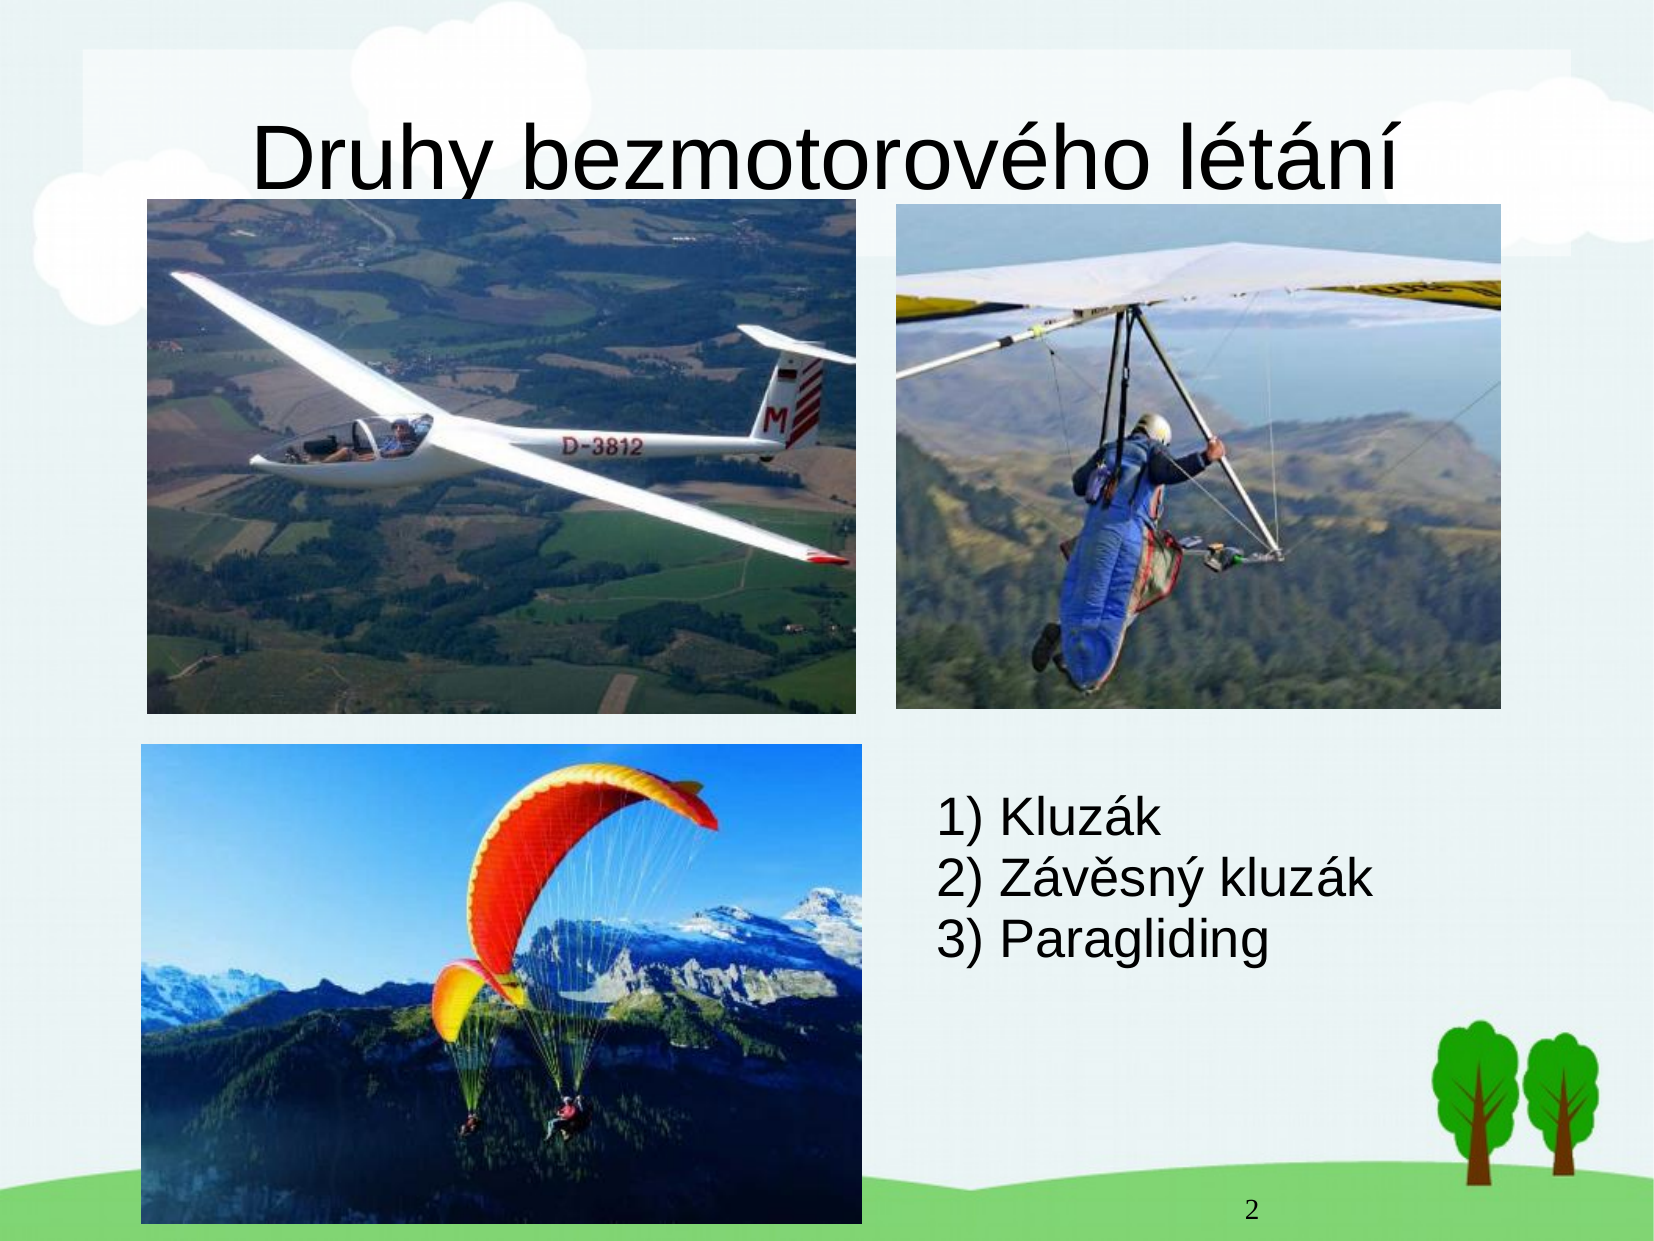

# Druhy bezmotorového létání
1) Kluzák
2) Závěsný kluzák
3) Paragliding